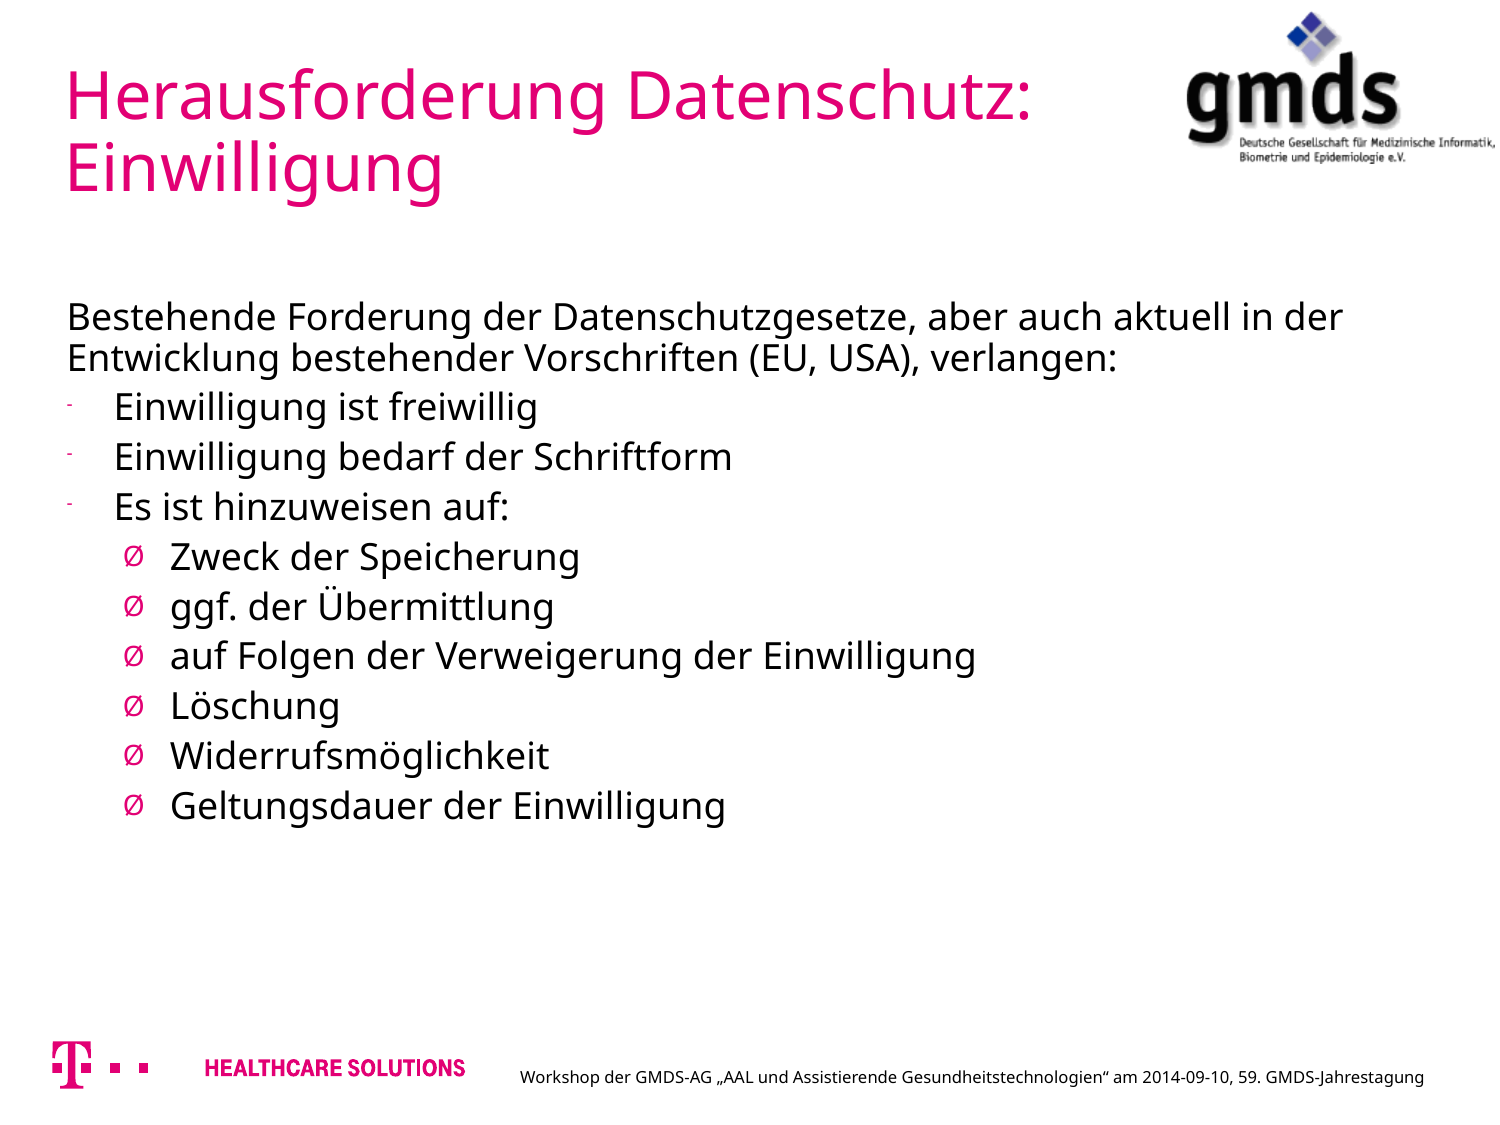

# Herausforderung Datenschutz: Einwilligung
Bestehende Forderung der Datenschutzgesetze, aber auch aktuell in der Entwicklung bestehender Vorschriften (EU, USA), verlangen:
Einwilligung ist freiwillig
Einwilligung bedarf der Schriftform
Es ist hinzuweisen auf:
Zweck der Speicherung
ggf. der Übermittlung
auf Folgen der Verweigerung der Einwilligung
Löschung
Widerrufsmöglichkeit
Geltungsdauer der Einwilligung
Workshop der GMDS-AG „AAL und Assistierende Gesundheitstechnologien“ am 2014-09-10, 59. GMDS-Jahrestagung